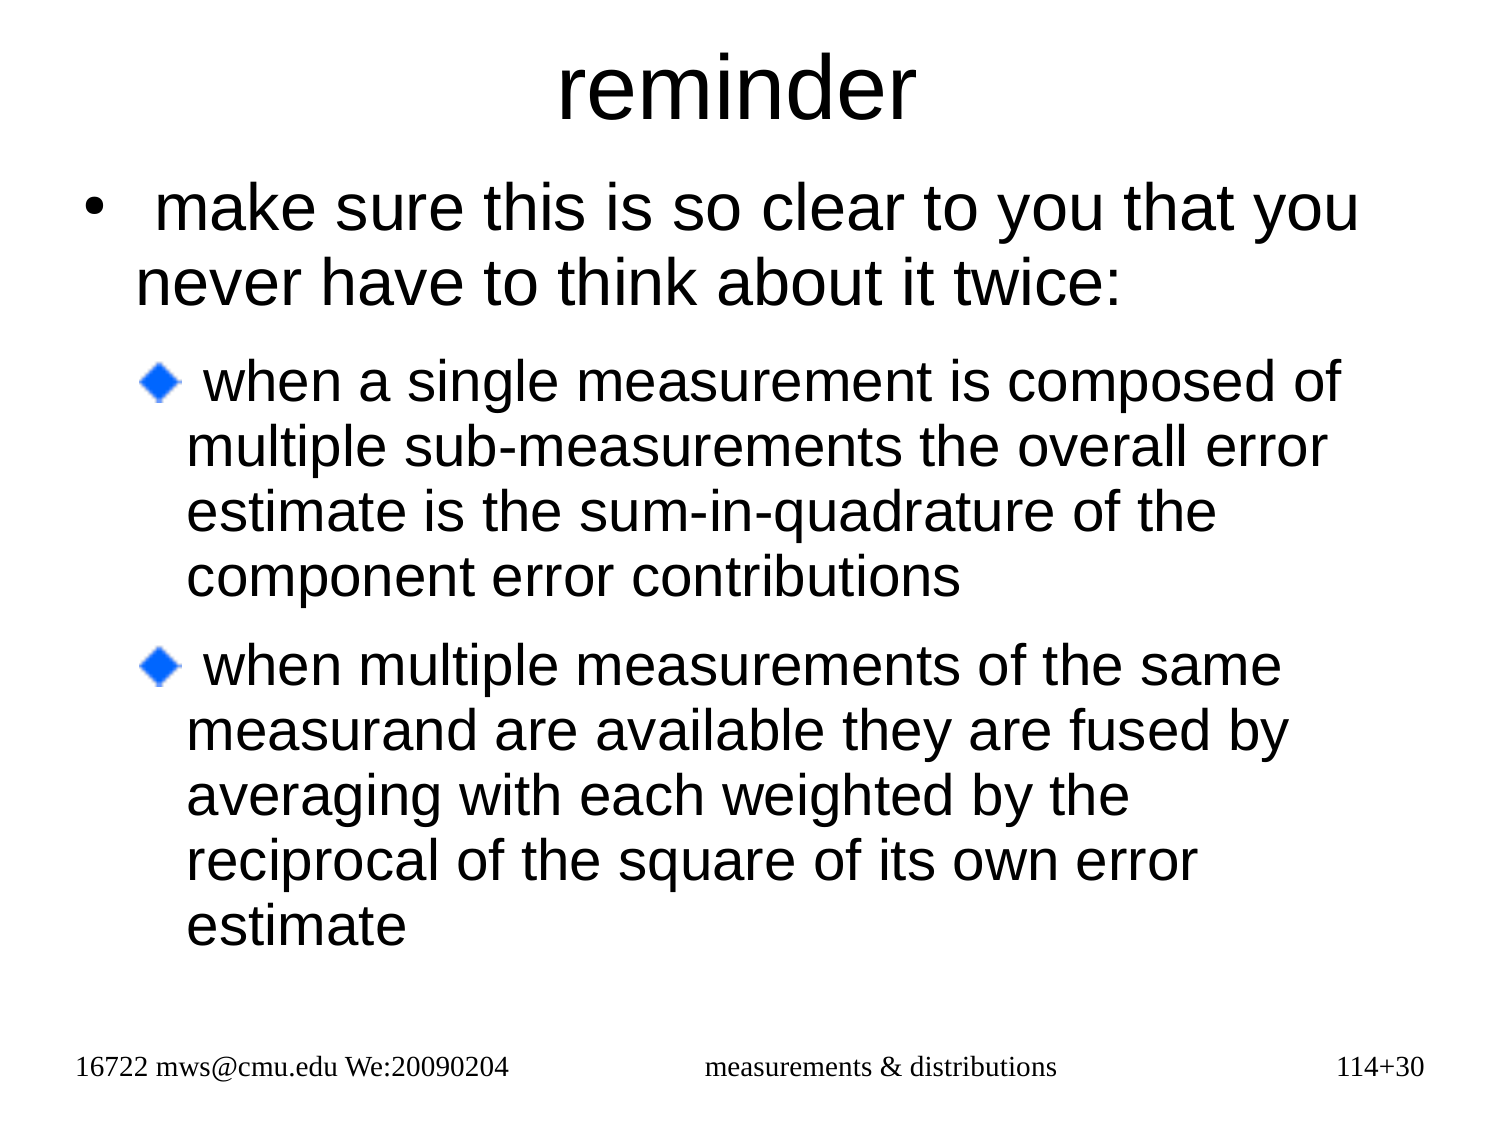

# reminder
 make sure this is so clear to you that you never have to think about it twice:
 when a single measurement is composed of multiple sub-measurements the overall error estimate is the sum-in-quadrature of the component error contributions
 when multiple measurements of the same measurand are available they are fused by averaging with each weighted by the reciprocal of the square of its own error estimate
16722 mws@cmu.edu We:20090204
measurements & distributions
30